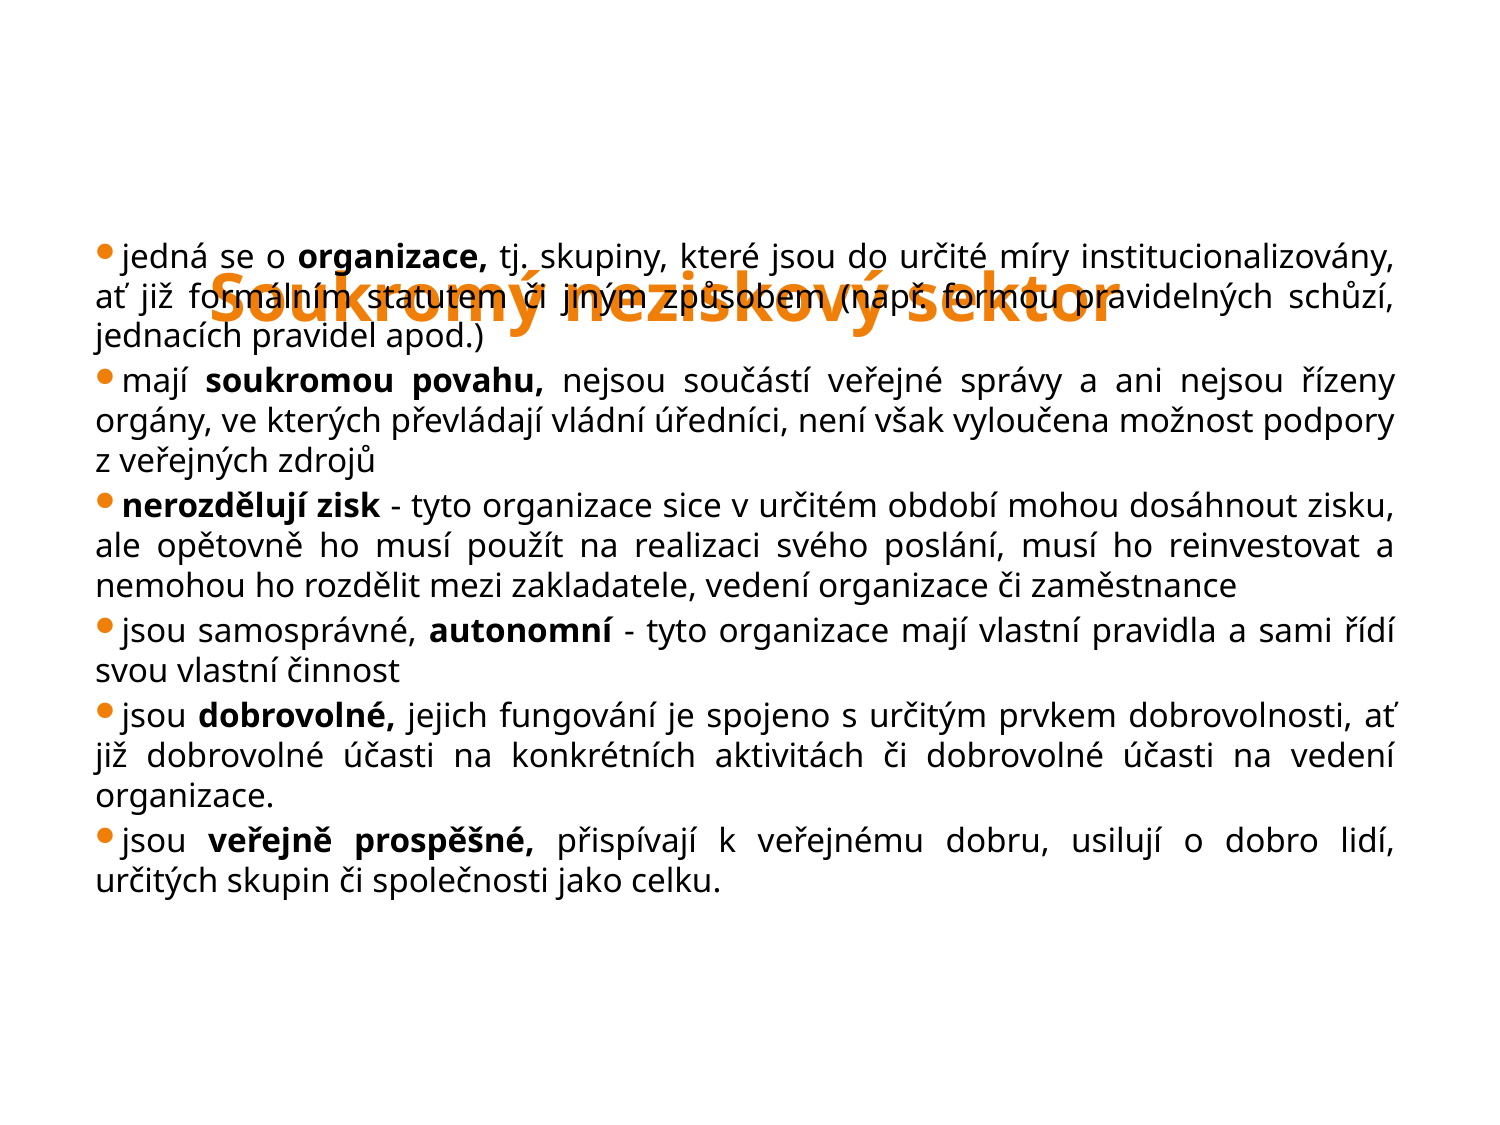

# Soukromý neziskový sektor
jedná se o organizace, tj. skupiny, které jsou do určité míry institucionalizovány, ať již formálním statutem či jiným způsobem (např. formou pravidelných schůzí, jednacích pravidel apod.)
mají soukromou povahu, nejsou součástí veřejné správy a ani nejsou řízeny orgány, ve kterých převládají vládní úředníci, není však vyloučena možnost podpory z veřejných zdrojů
nerozdělují zisk - tyto organizace sice v určitém období mohou dosáhnout zisku, ale opětovně ho musí použít na realizaci svého poslání, musí ho reinvestovat a nemohou ho rozdělit mezi zakladatele, vedení organizace či zaměstnance
jsou samosprávné, autonomní - tyto organizace mají vlastní pravidla a sami řídí svou vlastní činnost
jsou dobrovolné, jejich fungování je spojeno s určitým prvkem dobrovolnosti, ať již dobrovolné účasti na konkrétních aktivitách či dobrovolné účasti na vedení organizace.
jsou veřejně prospěšné, přispívají k veřejnému dobru, usilují o dobro lidí, určitých skupin či společnosti jako celku.